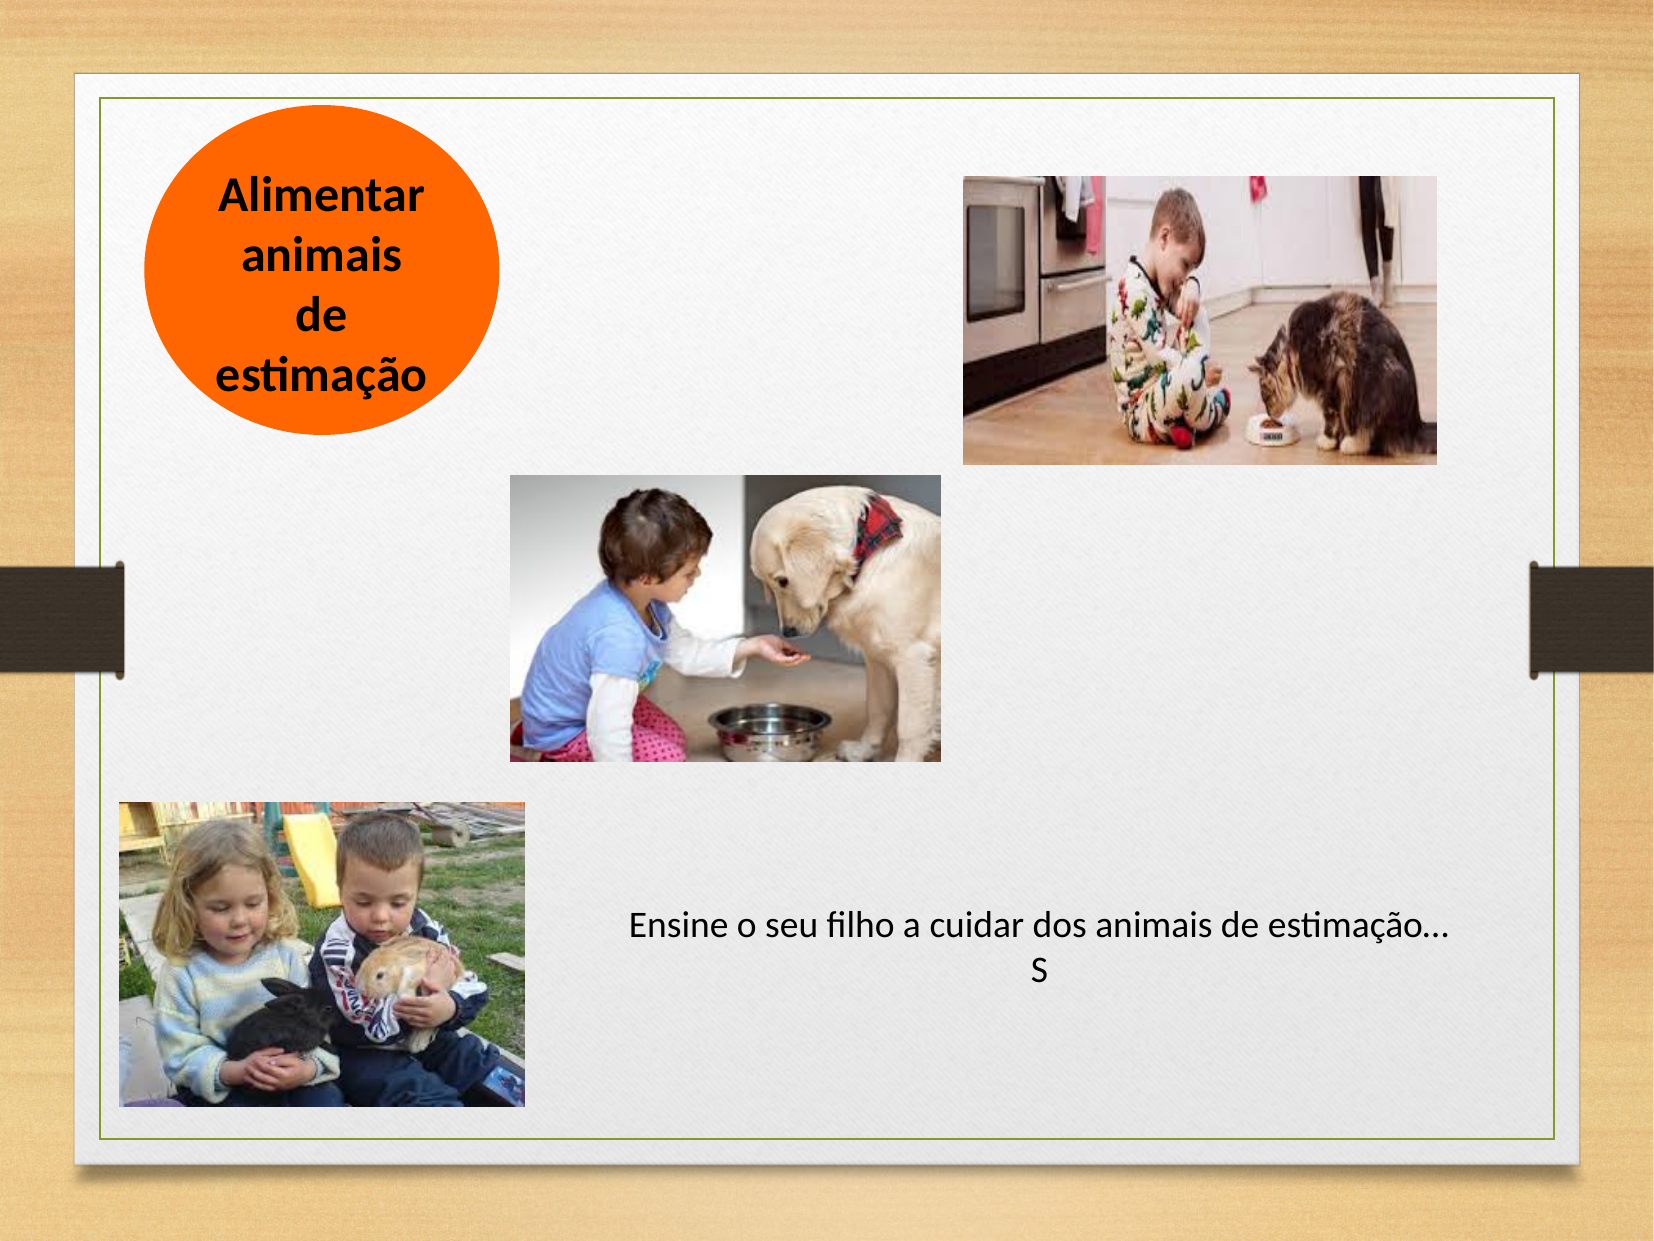

Alimentar animais de estimação
Ensine o seu filho a cuidar dos animais de estimação…
S